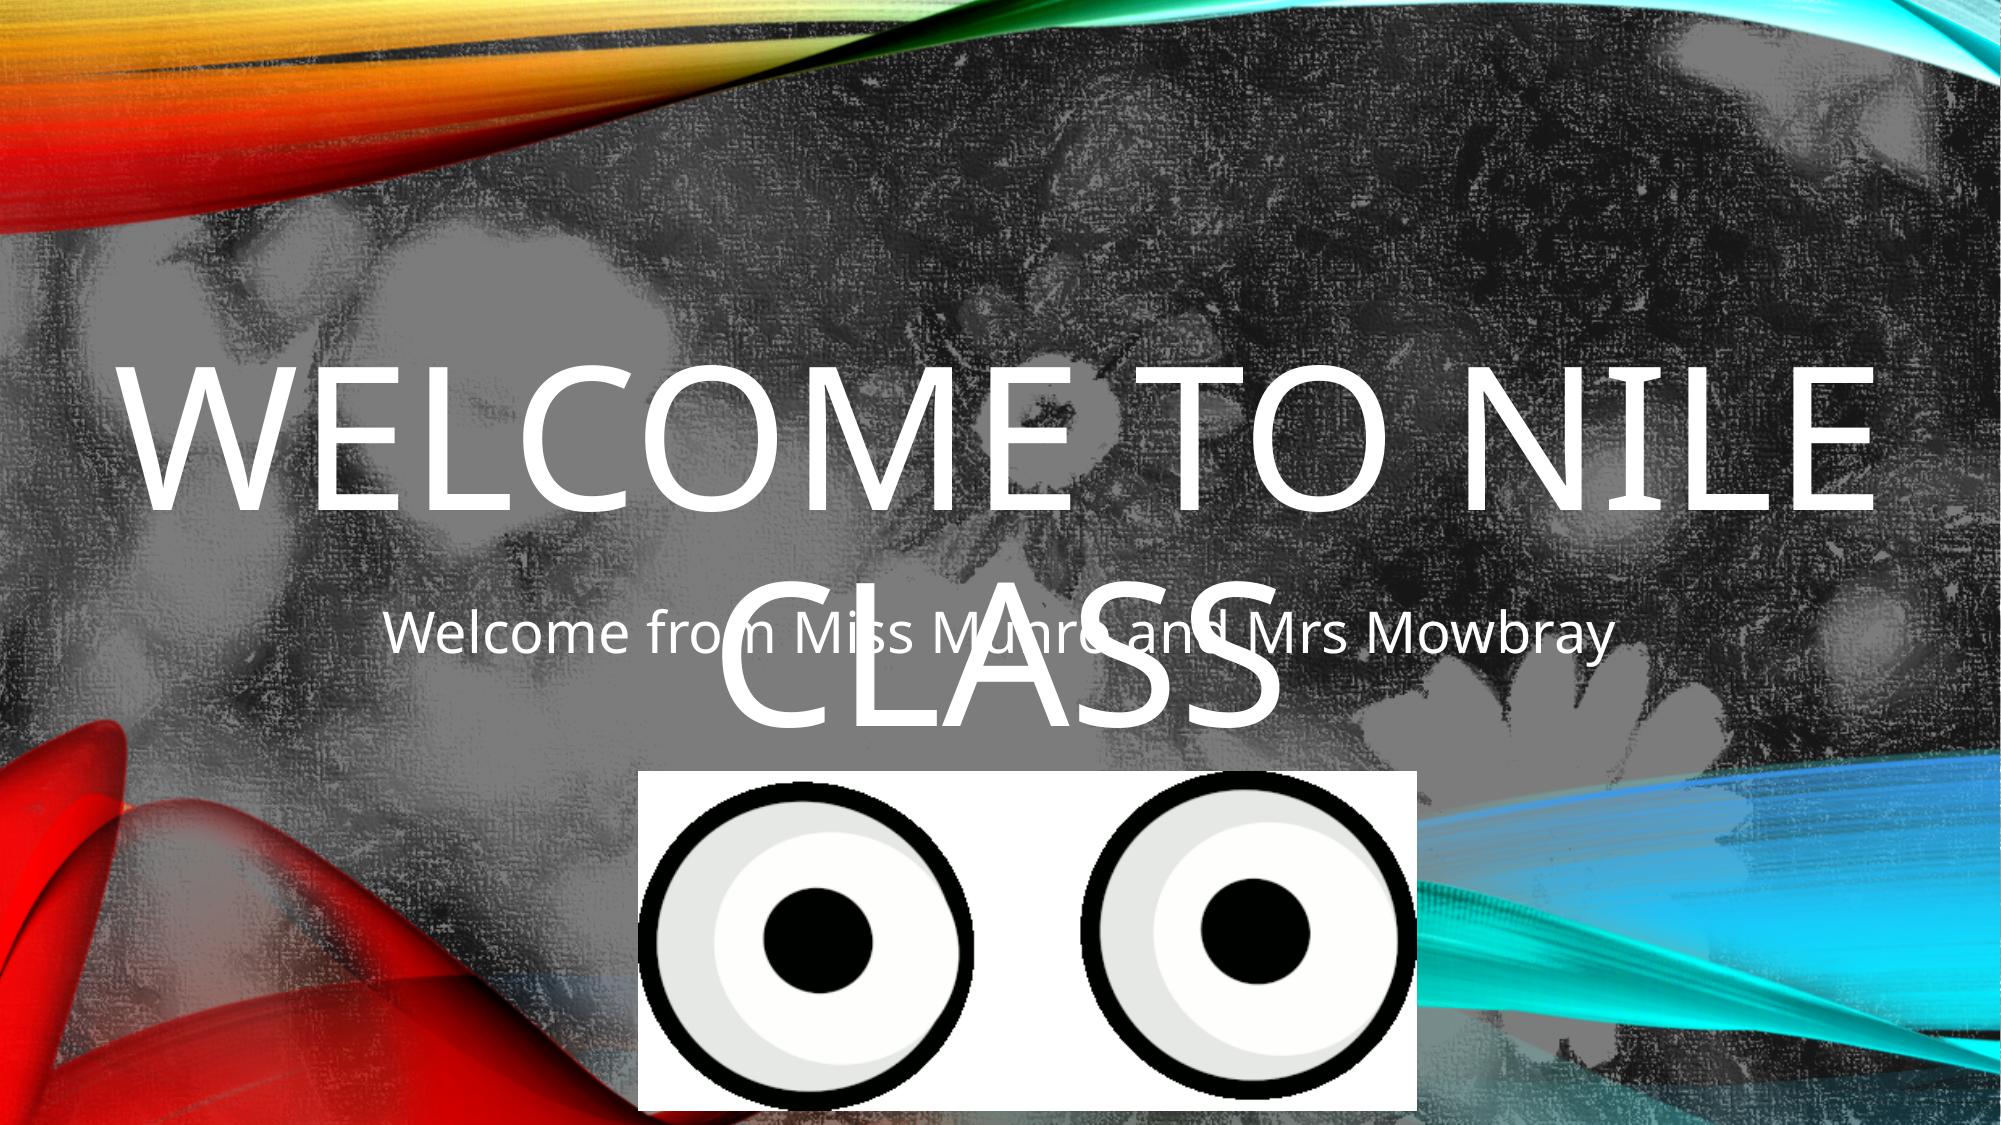

# Welcome to Nile class
Welcome from Miss Munro and Mrs Mowbray